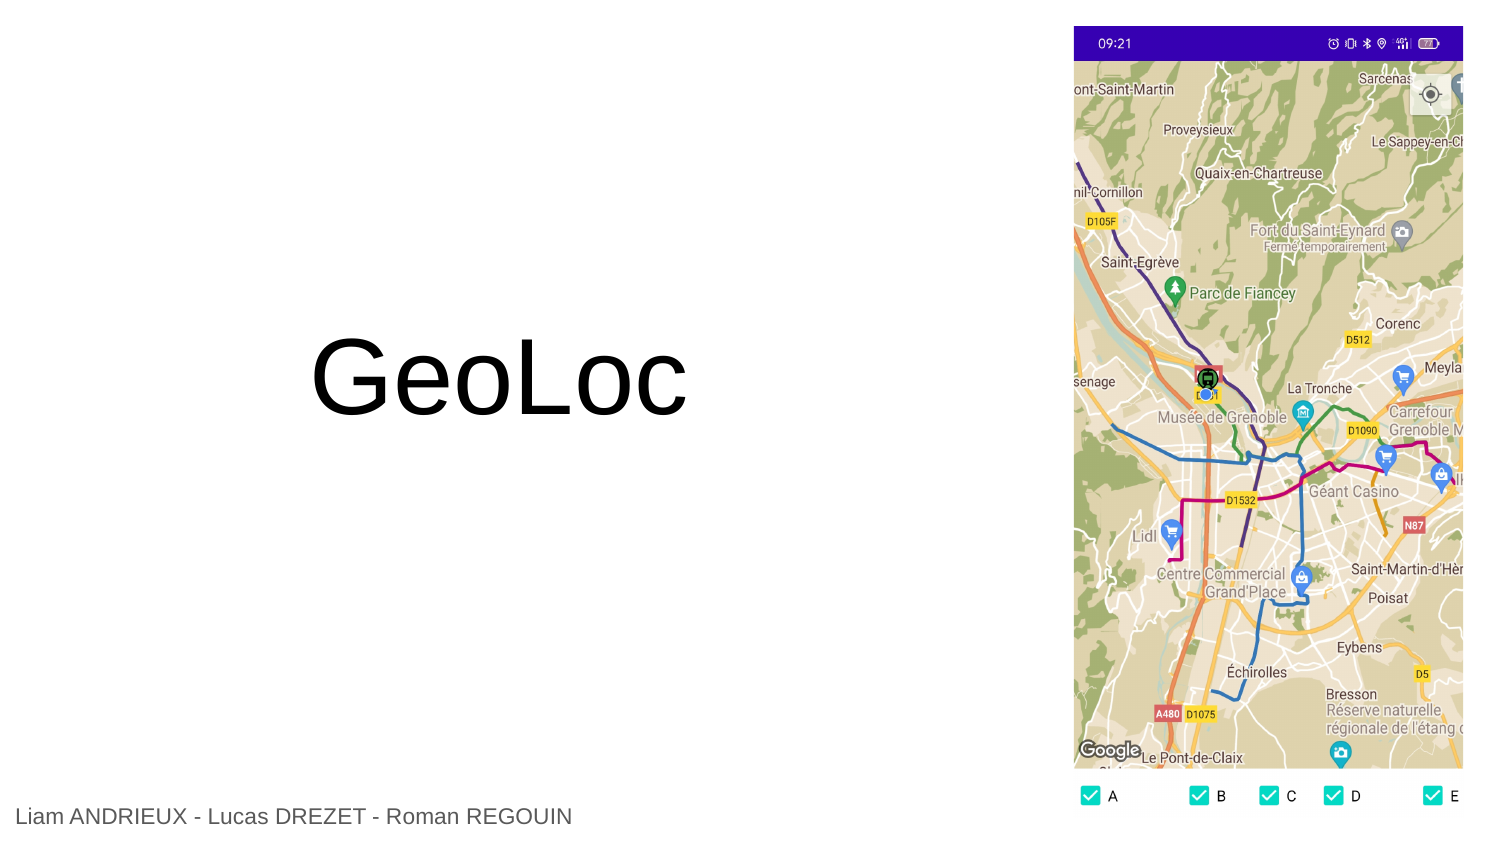

# GeoLoc
Liam ANDRIEUX - Lucas DREZET - Roman REGOUIN